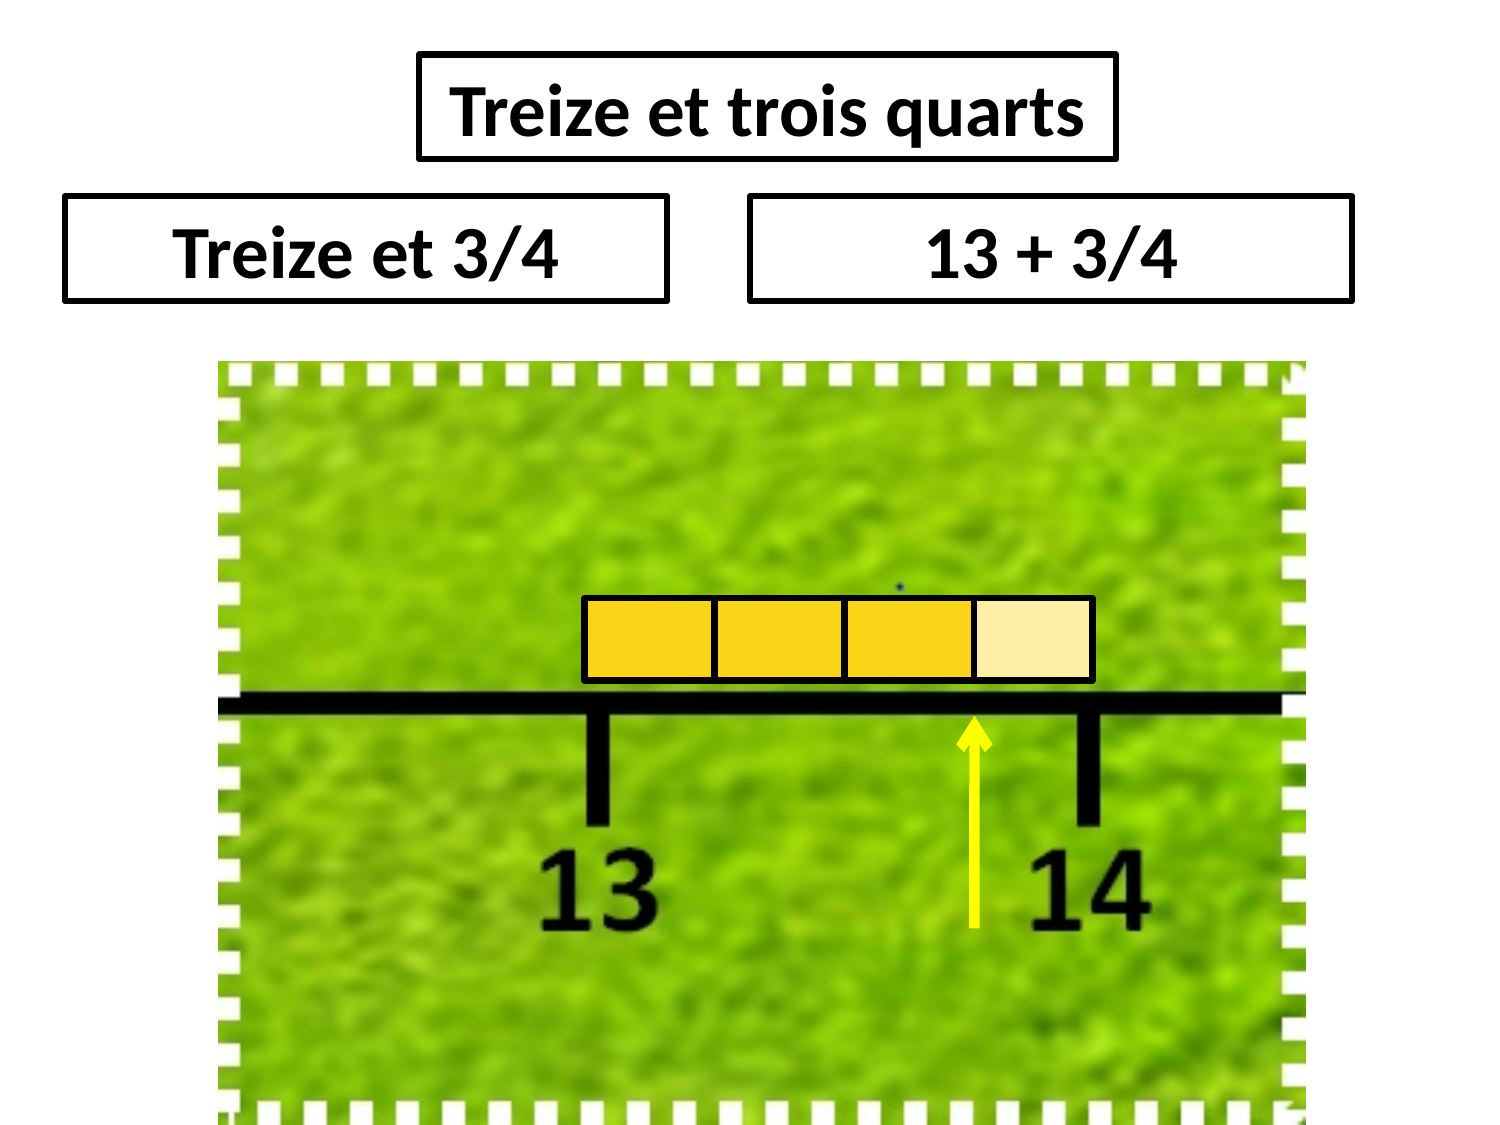

Treize et trois quarts
Treize et 3/4
13 + 3/4